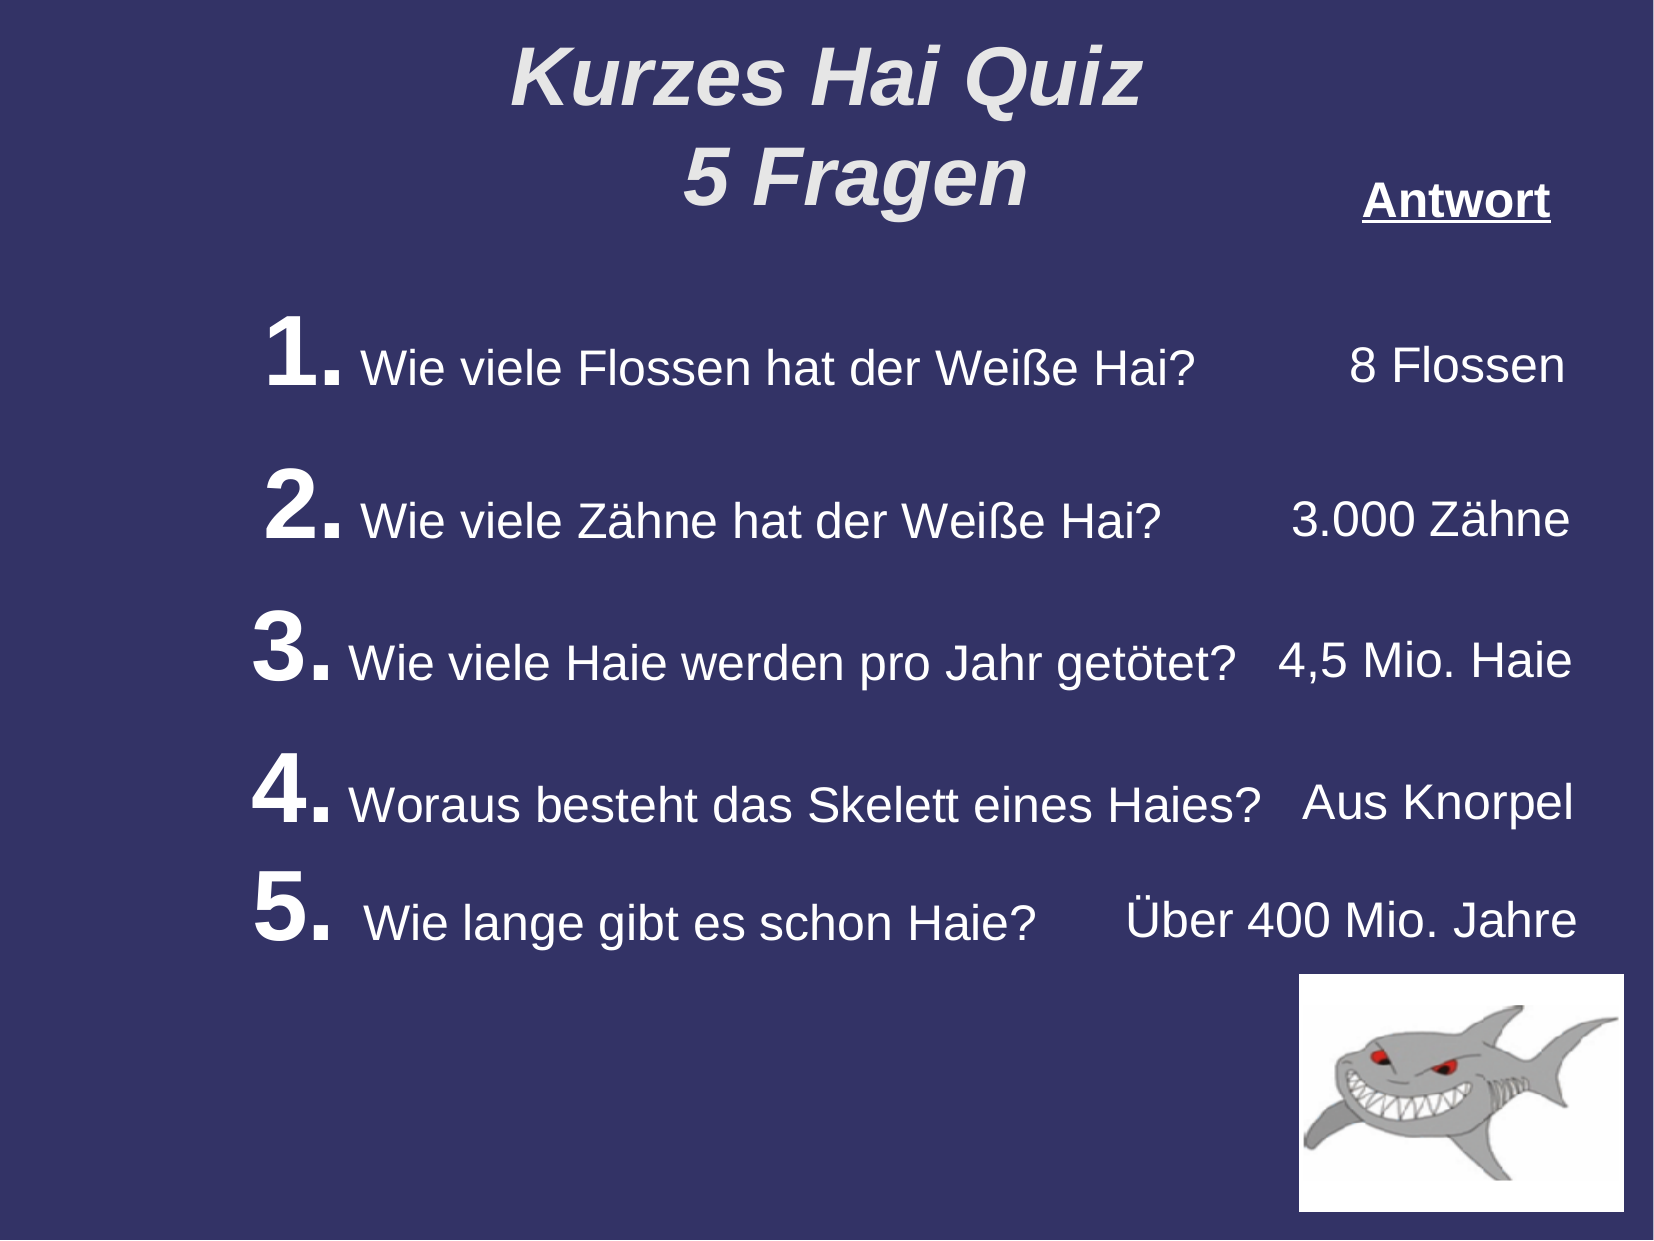

# Kurzes Hai Quiz 5 Fragen
Antwort
1. Wie viele Flossen hat der Weiße Hai?
8 Flossen
2. Wie viele Zähne hat der Weiße Hai?
3.000 Zähne
3. Wie viele Haie werden pro Jahr getötet?
4,5 Mio. Haie
4. Woraus besteht das Skelett eines Haies?
Aus Knorpel
5. Wie lange gibt es schon Haie?
Über 400 Mio. Jahre